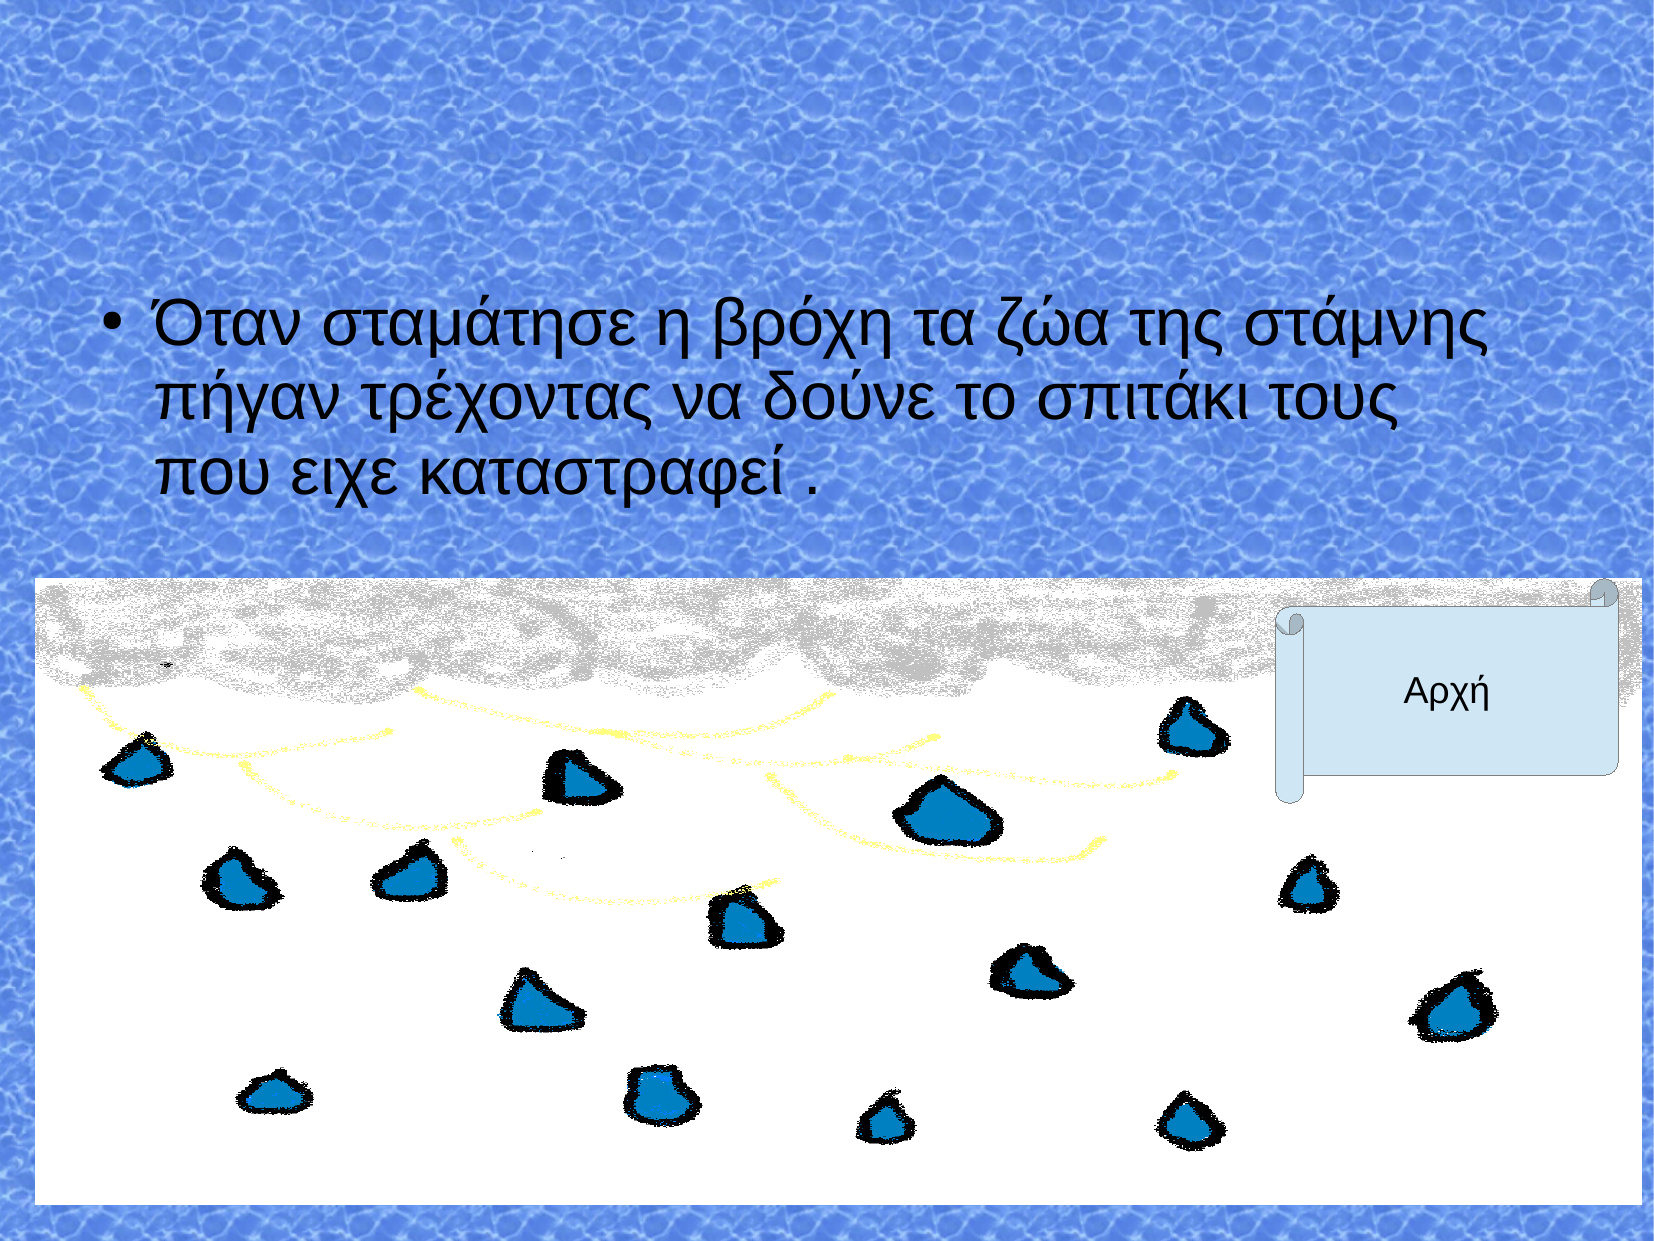

#
Όταν σταμάτησε η βρόχη τα ζώα της στάμνης πήγαν τρέχοντας να δούνε το σπιτάκι τους που ειχε καταστραφεί .
Αρχή